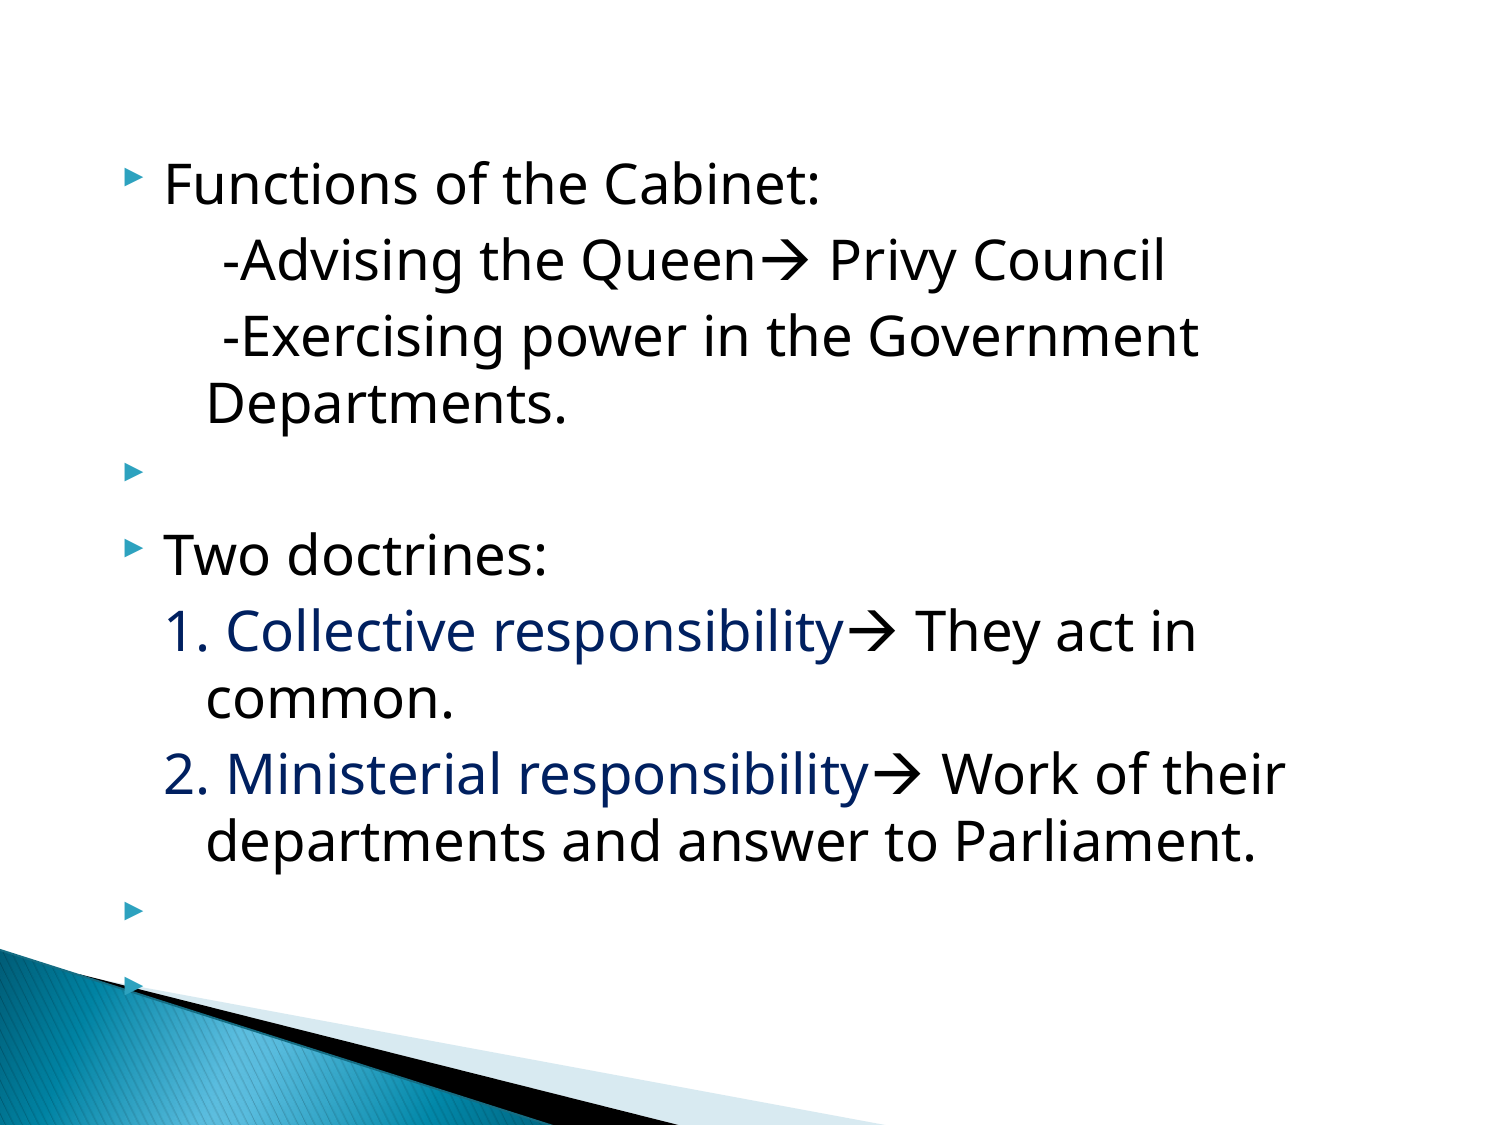

# Functions of the Cabinet:
 -Advising the Queen Privy Council
 -Exercising power in the Government Departments.
Two doctrines:
1. Collective responsibility They act in common.
2. Ministerial responsibility Work of their departments and answer to Parliament.